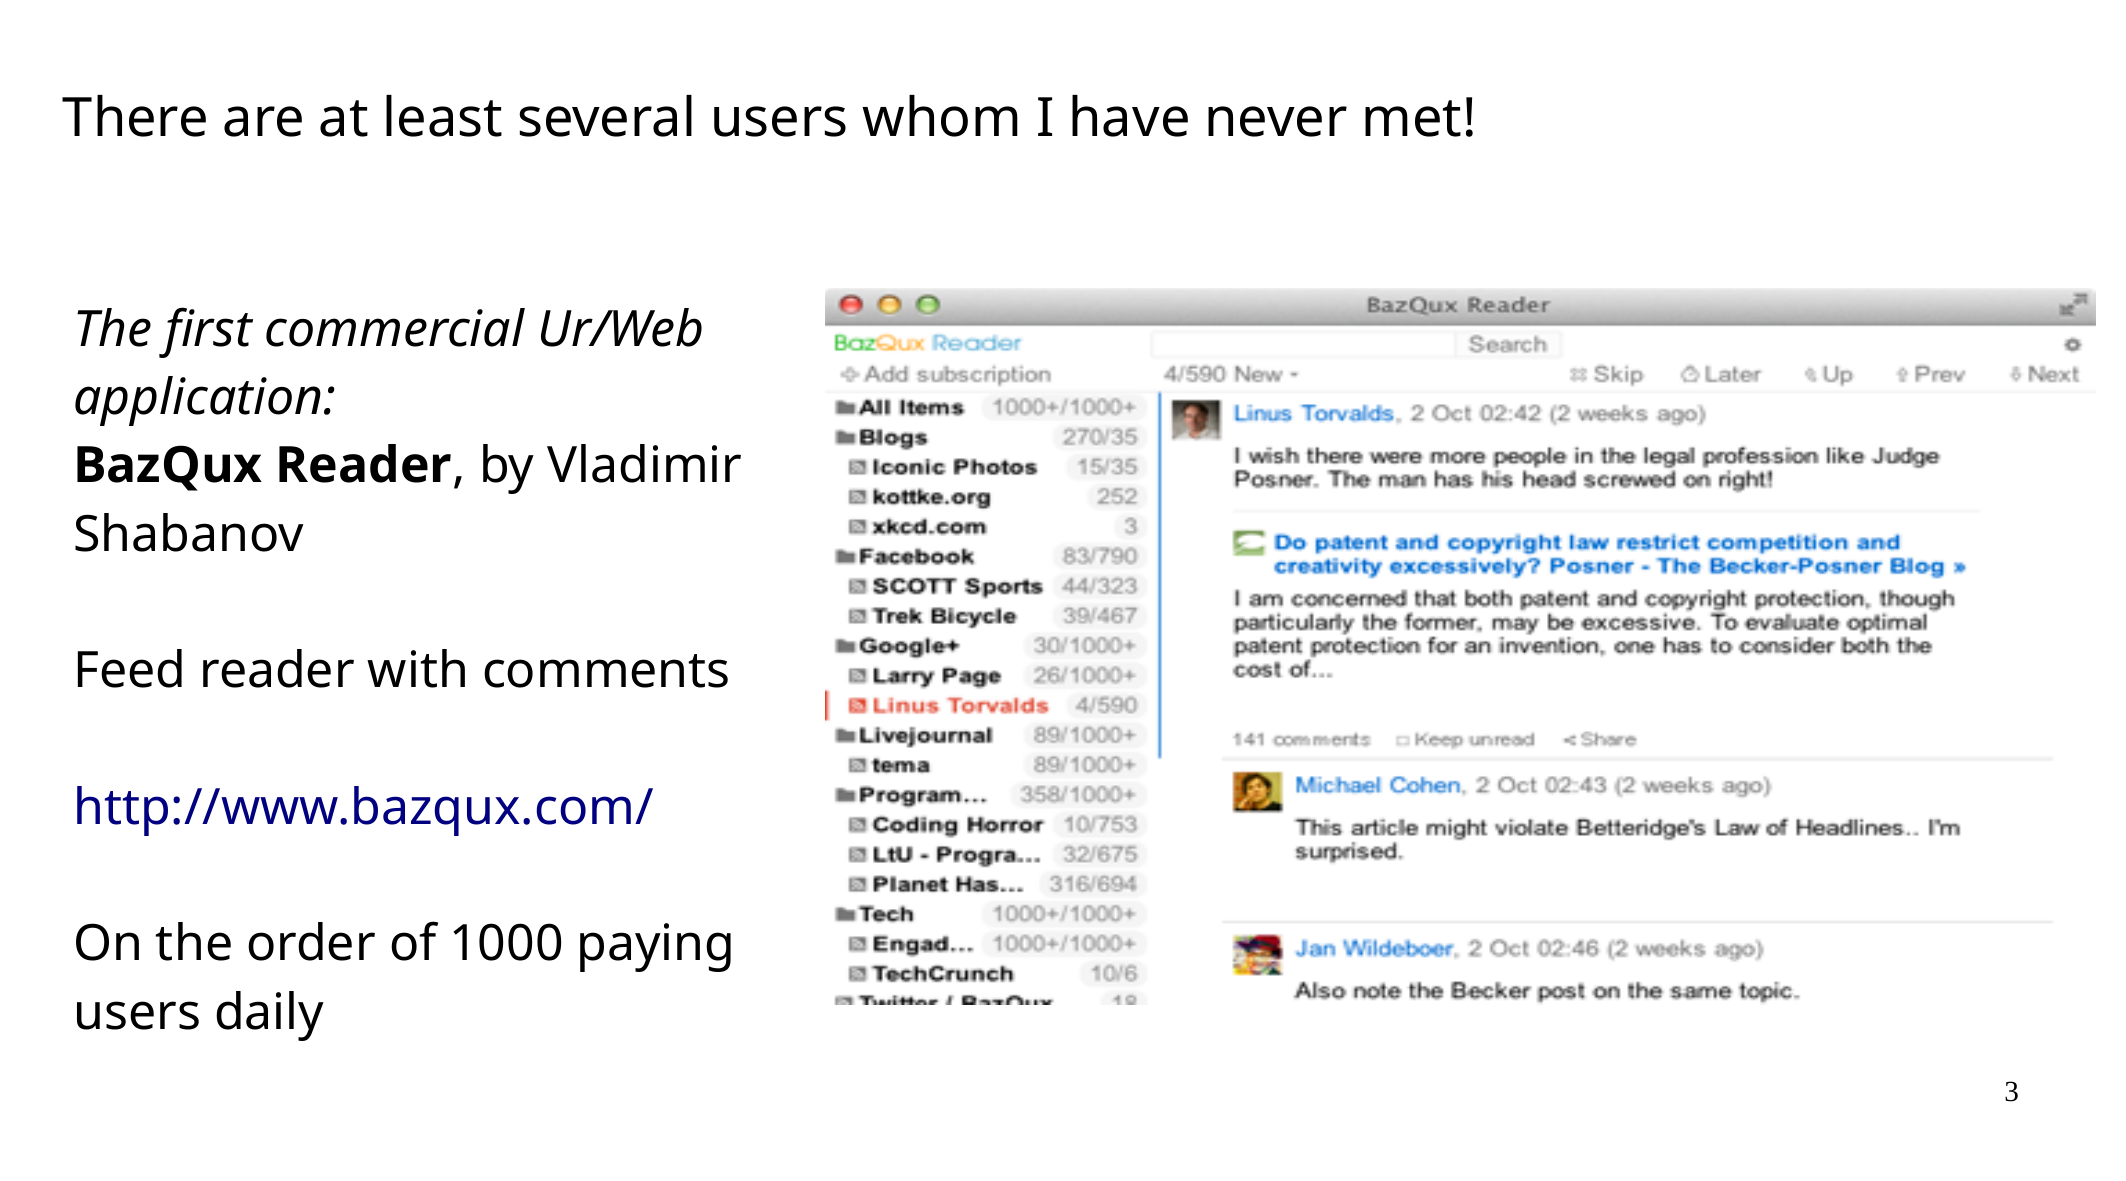

There are at least several users whom I have never met!
The first commercial Ur/Web application:
BazQux Reader, by Vladimir Shabanov
Feed reader with comments
http://www.bazqux.com/
On the order of 1000 paying users daily
3